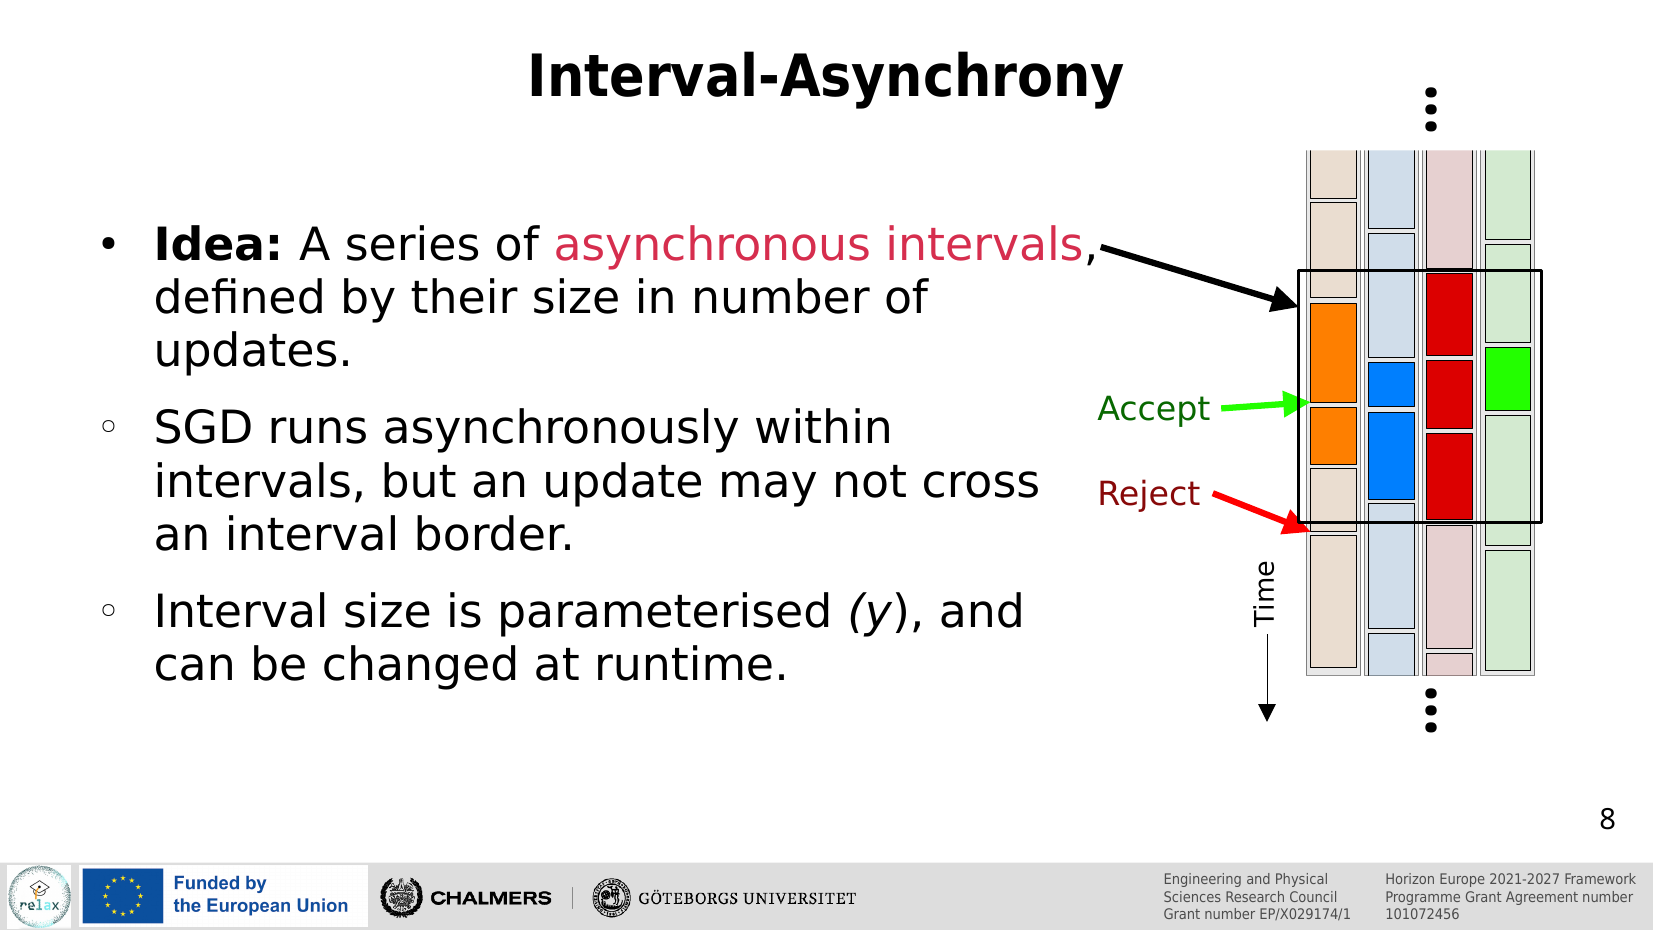

# Interval-Asynchrony
•••
Idea: A series of asynchronous intervals, defined by their size in number of updates.
SGD runs asynchronously within intervals, but an update may not cross an interval border.
Interval size is parameterised (y), and can be changed at runtime.
Accept
Reject
Time
•••
8